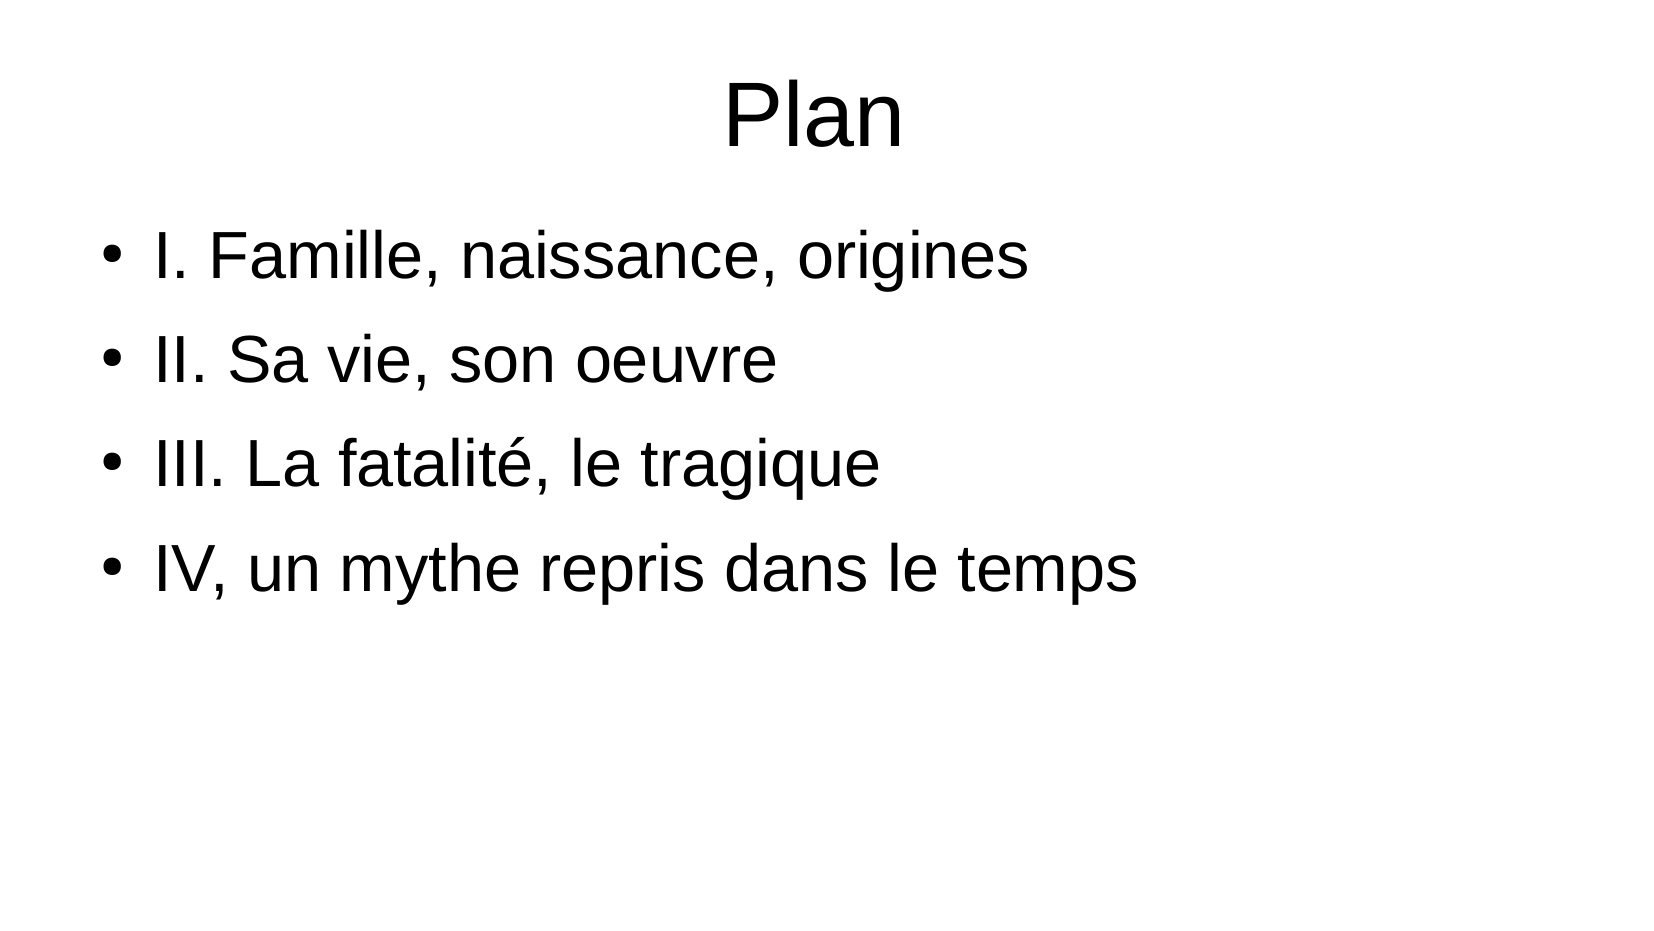

# Plan
I. Famille, naissance, origines
II. Sa vie, son oeuvre
III. La fatalité, le tragique
IV, un mythe repris dans le temps